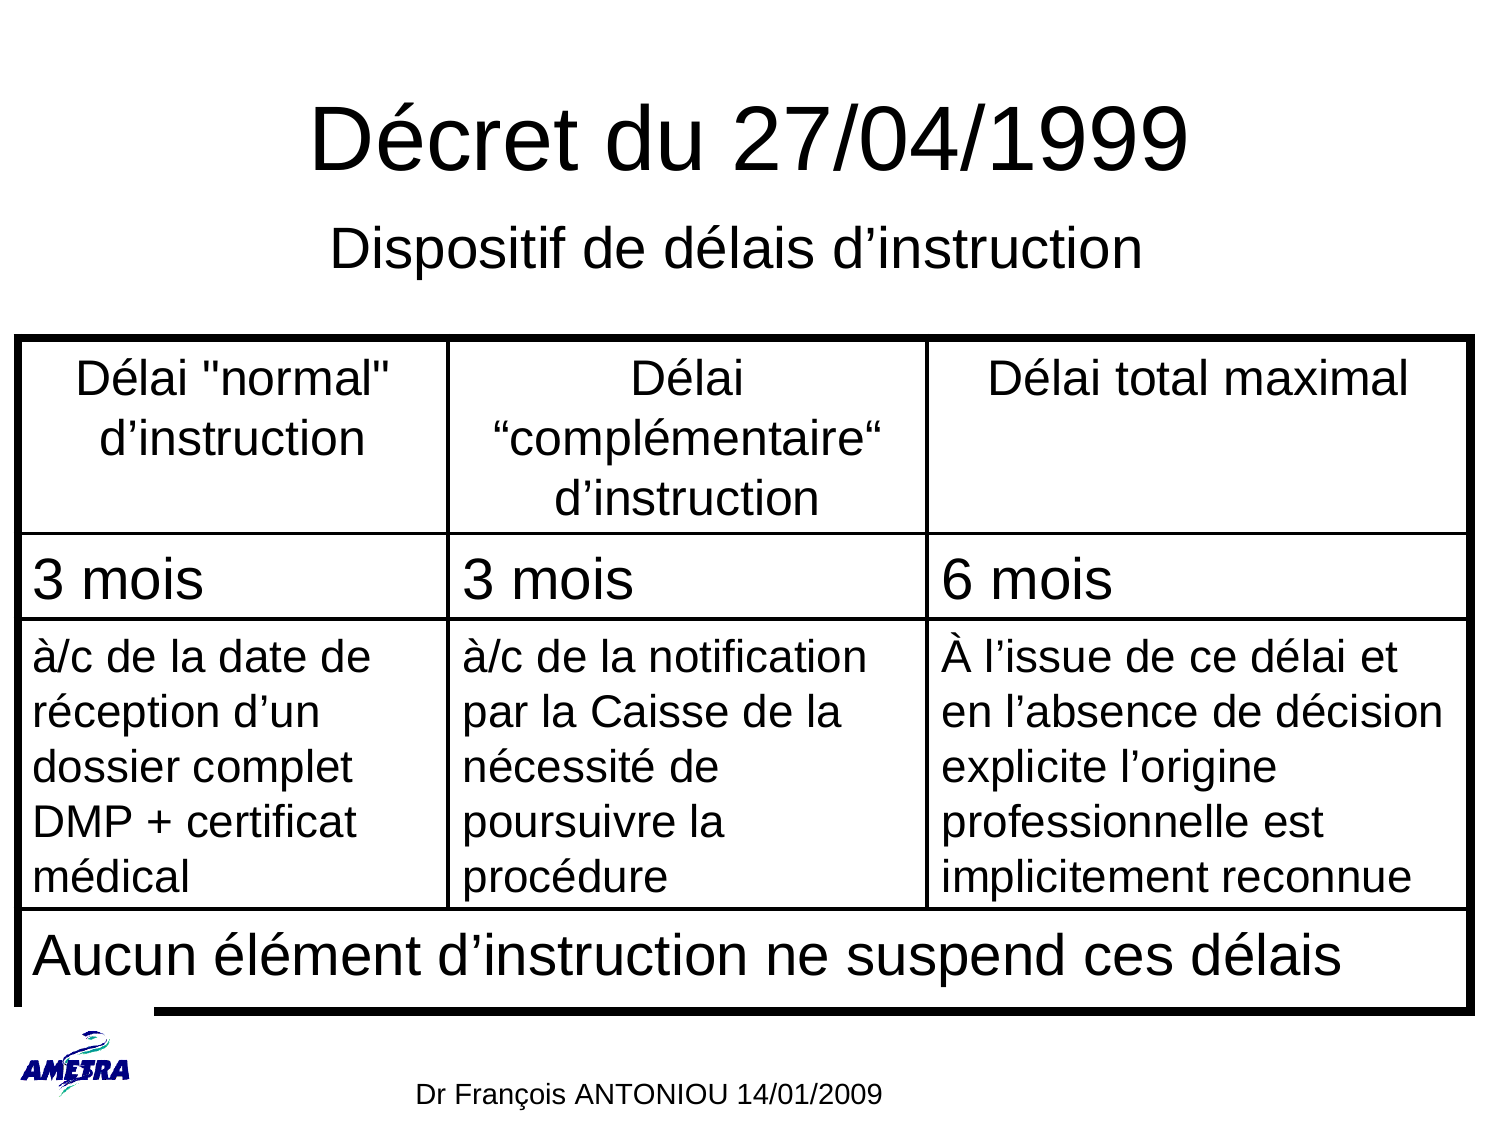

# Décret du 27/04/1999
Dispositif de délais d’instruction
| Délai "normal" d’instruction | Délai “complémentaire“ d’instruction | Délai total maximal |
| --- | --- | --- |
| 3 mois | 3 mois | 6 mois |
| à/c de la date de réception d’un dossier complet DMP + certificat médical | à/c de la notification par la Caisse de la nécessité de poursuivre la procédure | À l’issue de ce délai et en l’absence de décision explicite l’origine professionnelle est implicitement reconnue |
| Aucun élément d’instruction ne suspend ces délais | | |
Dr François ANTONIOU 14/01/2009